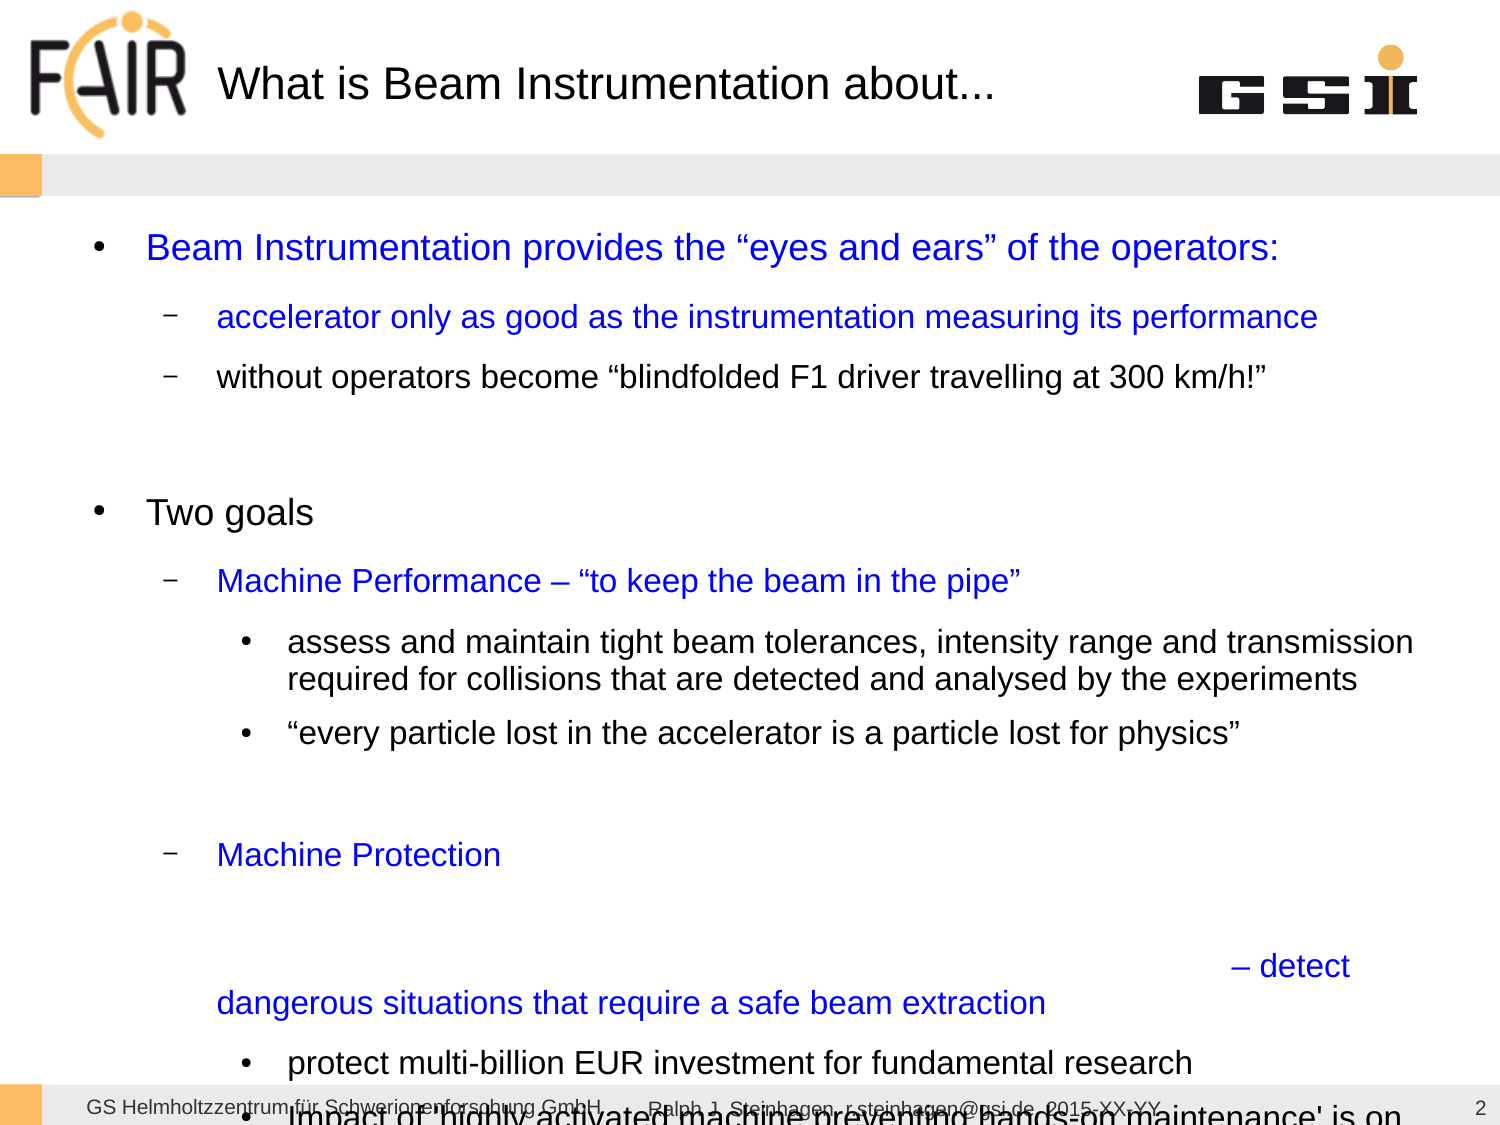

# What is Beam Instrumentation about...
Beam Instrumentation provides the “eyes and ears” of the operators:
accelerator only as good as the instrumentation measuring its performance
without operators become “blindfolded F1 driver travelling at 300 km/h!”
Two goals
Machine Performance – “to keep the beam in the pipe”
assess and maintain tight beam tolerances, intensity range and transmission required for collisions that are detected and analysed by the experiments
“every particle lost in the accelerator is a particle lost for physics”
Machine Protection 													 													 																					 			 			 				 	 – detect dangerous situations that require a safe beam extraction
protect multi-billion EUR investment for fundamental research
Impact of 'highly activated machine preventing hands-on maintenance' is on the same level as 'destroying accelerator equipment e.g. es. septum'